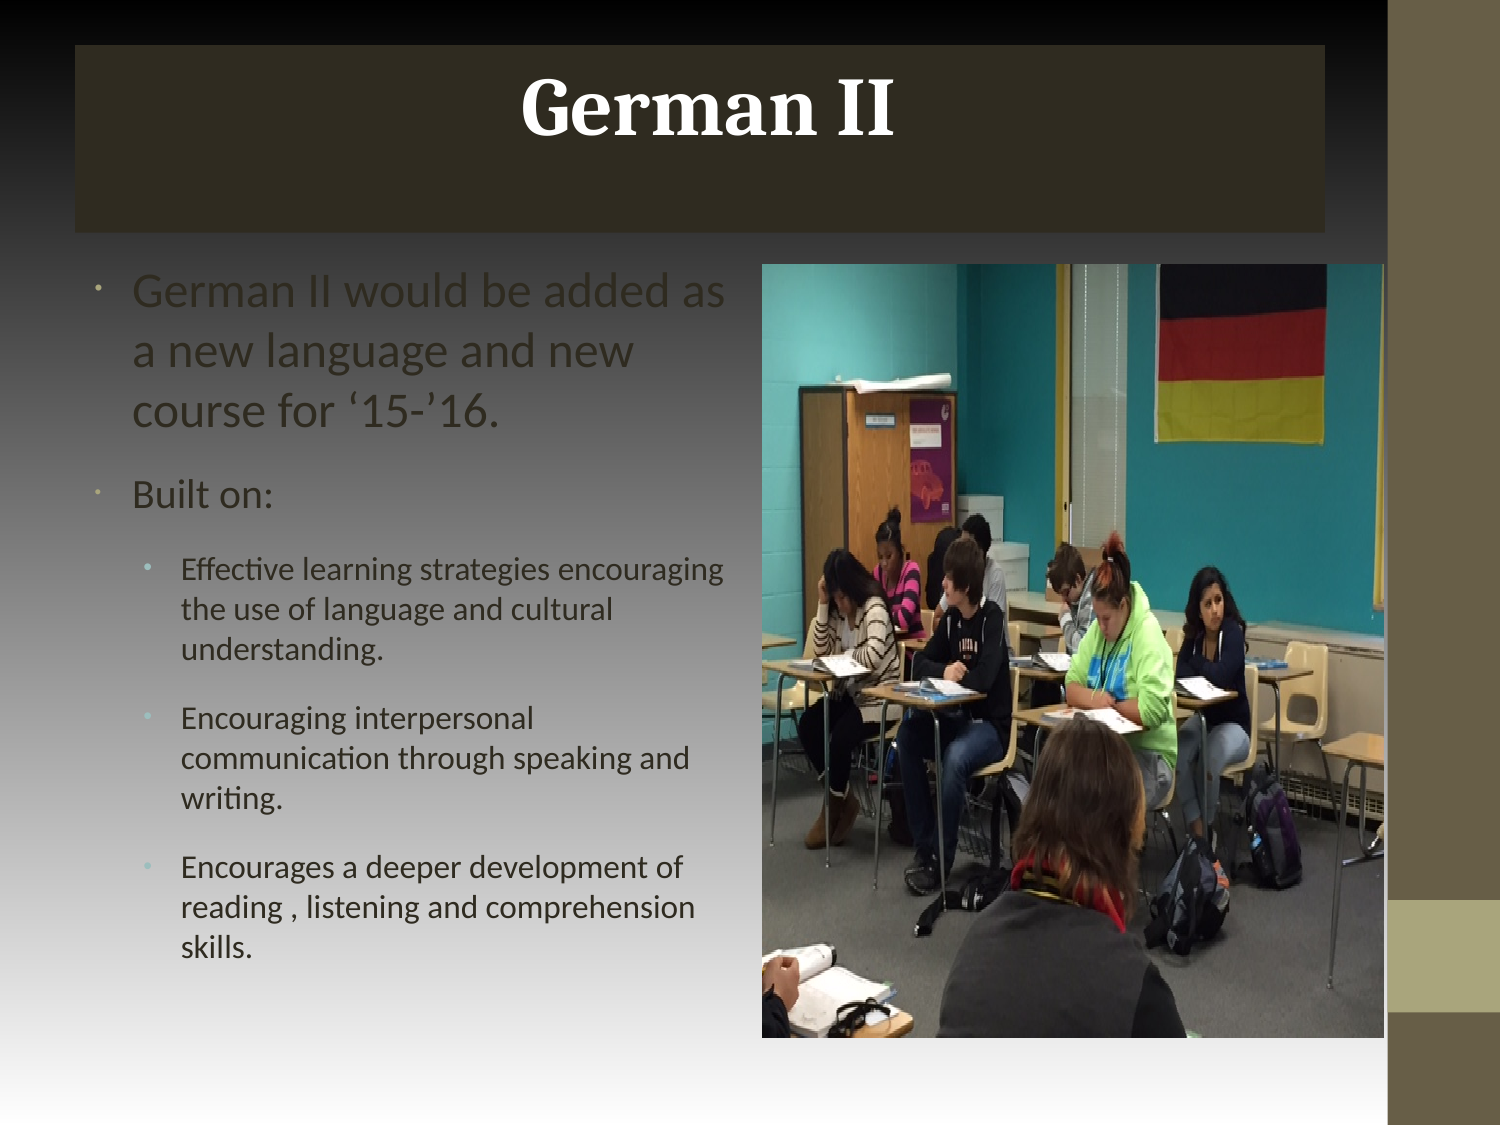

German II
# German II would be added as a new language and new course for ‘15-’16.
Built on:
Effective learning strategies encouraging the use of language and cultural understanding.
Encouraging interpersonal communication through speaking and writing.
Encourages a deeper development of reading , listening and comprehension skills.